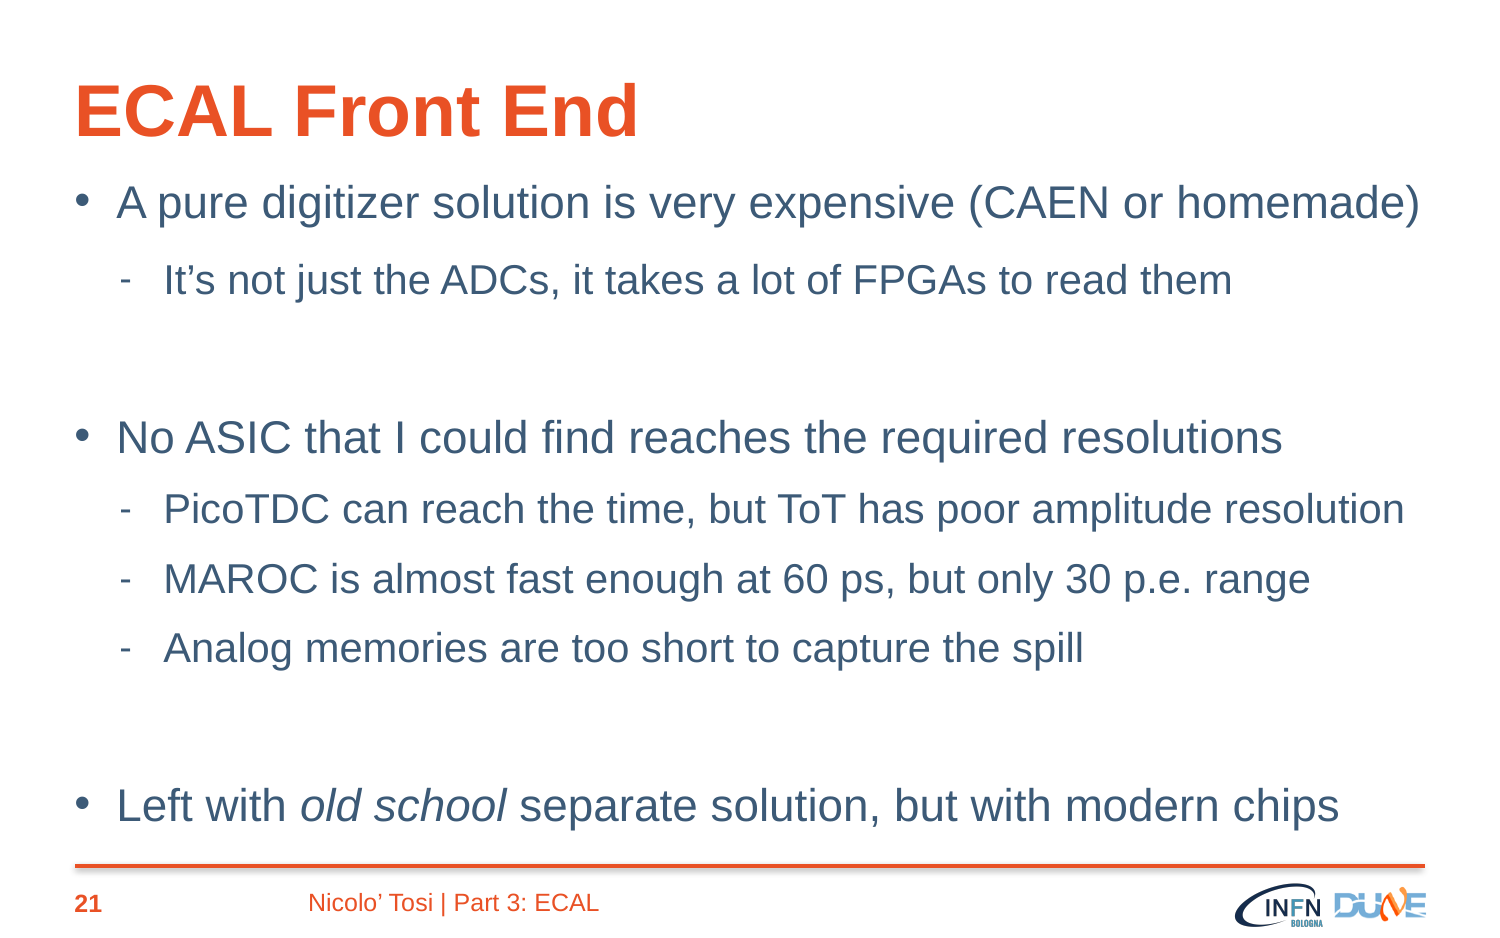

# ECAL Front End
A pure digitizer solution is very expensive (CAEN or homemade)
It’s not just the ADCs, it takes a lot of FPGAs to read them
No ASIC that I could find reaches the required resolutions
PicoTDC can reach the time, but ToT has poor amplitude resolution
MAROC is almost fast enough at 60 ps, but only 30 p.e. range
Analog memories are too short to capture the spill
Left with old school separate solution, but with modern chips
Nicolo’ Tosi | Part 3: ECAL